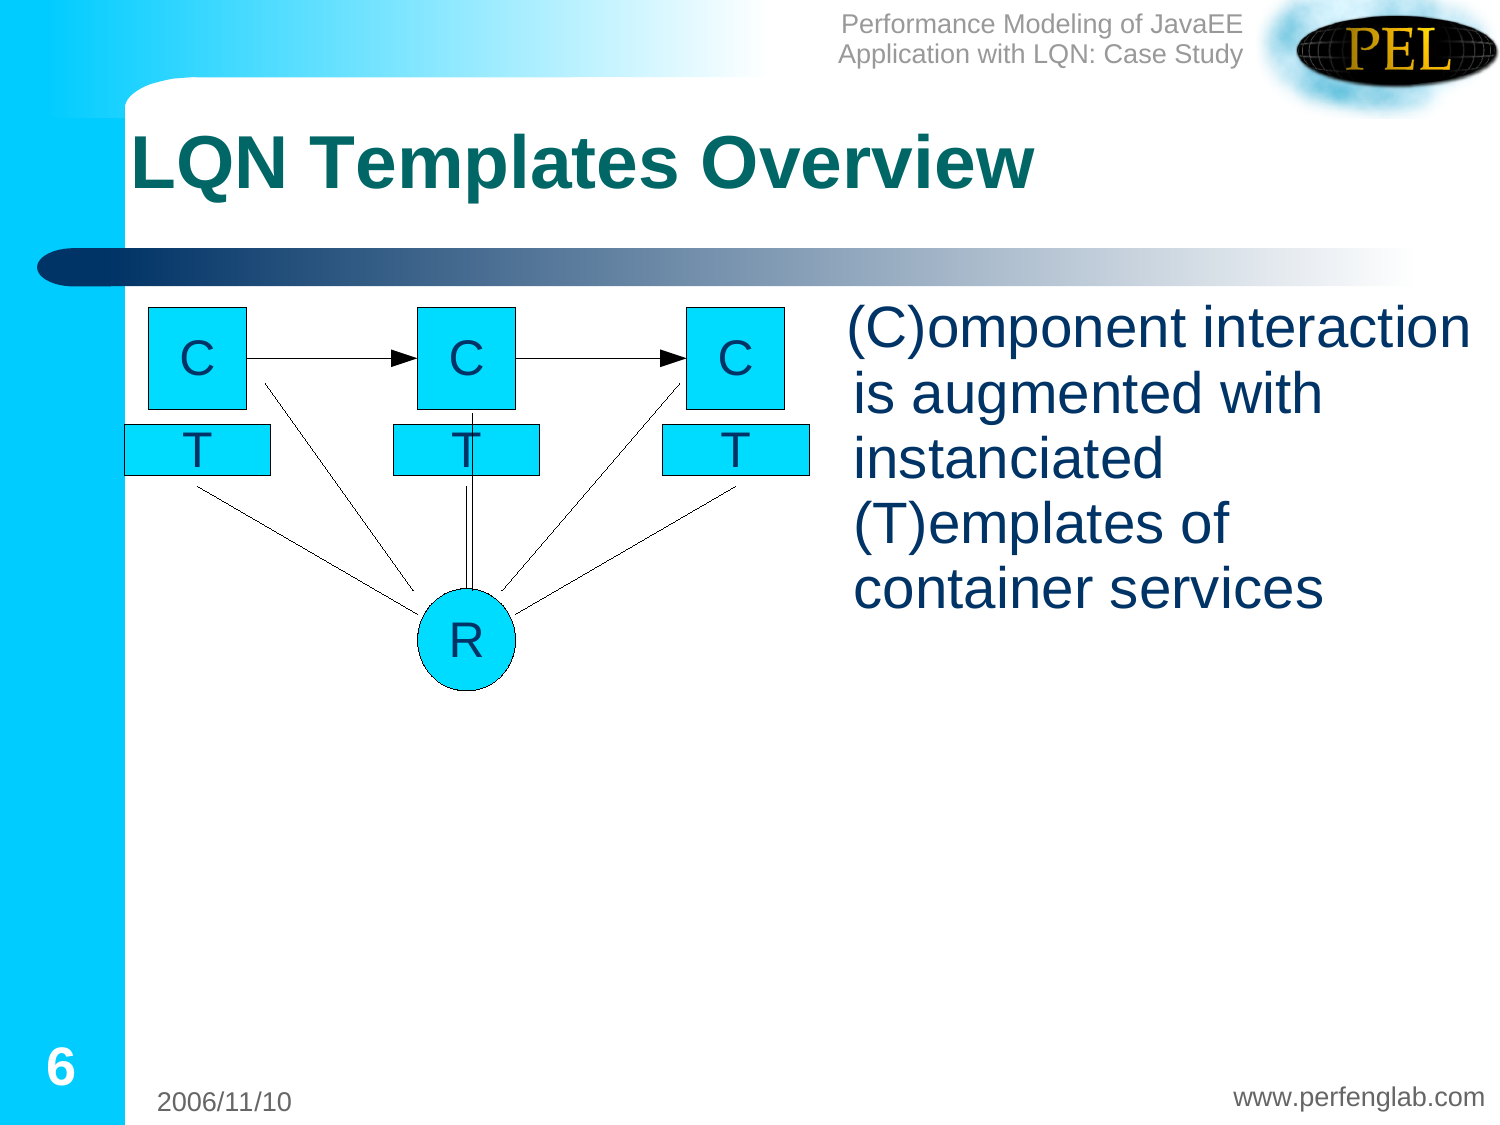

# LQN Templates Overview
 (C)omponent interaction is augmented with instanciated (T)emplates of container services
C
C
C
T
T
T
R
6